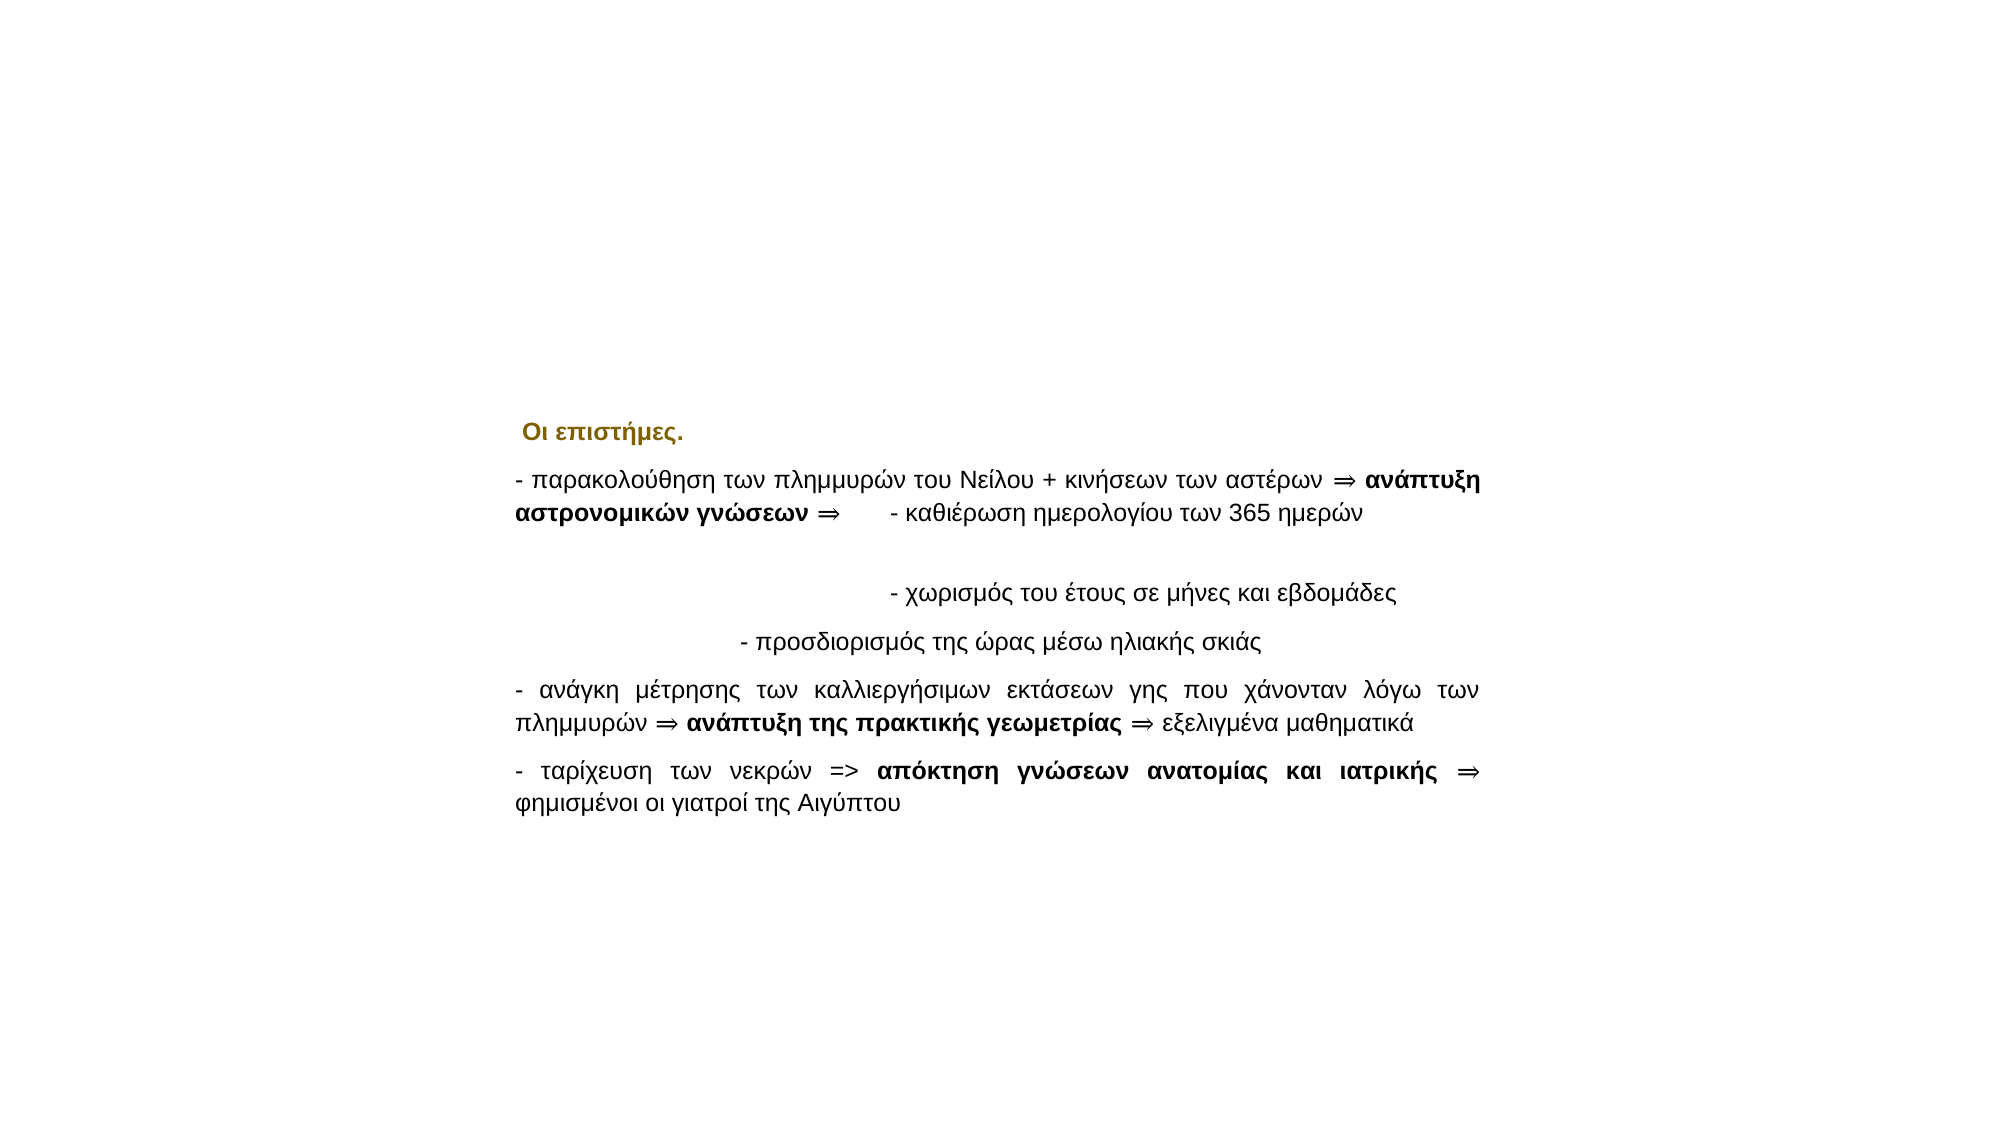

Οι επιστήμες.
- παρακολούθηση των πλημμυρών του Νείλου + κινήσεων των αστέρων ⇒ ανάπτυξη αστρονομικών γνώσεων ⇒	- καθιέρωση ημερολογίου των 365 ημερών
                                                                                                                                                                                       	- χωρισμός του έτους σε μήνες και εβδομάδες
			- προσδιορισμός της ώρας μέσω ηλιακής σκιάς
- ανάγκη μέτρησης των καλλιεργήσιμων εκτάσεων γης που χάνονταν λόγω των πλημμυρών ⇒ ανάπτυξη της πρακτικής γεωμετρίας ⇒ εξελιγμένα μαθηματικά
- ταρίχευση των νεκρών => απόκτηση γνώσεων ανατομίας και ιατρικής ⇒ φημισμένοι οι γιατροί της Αιγύπτου